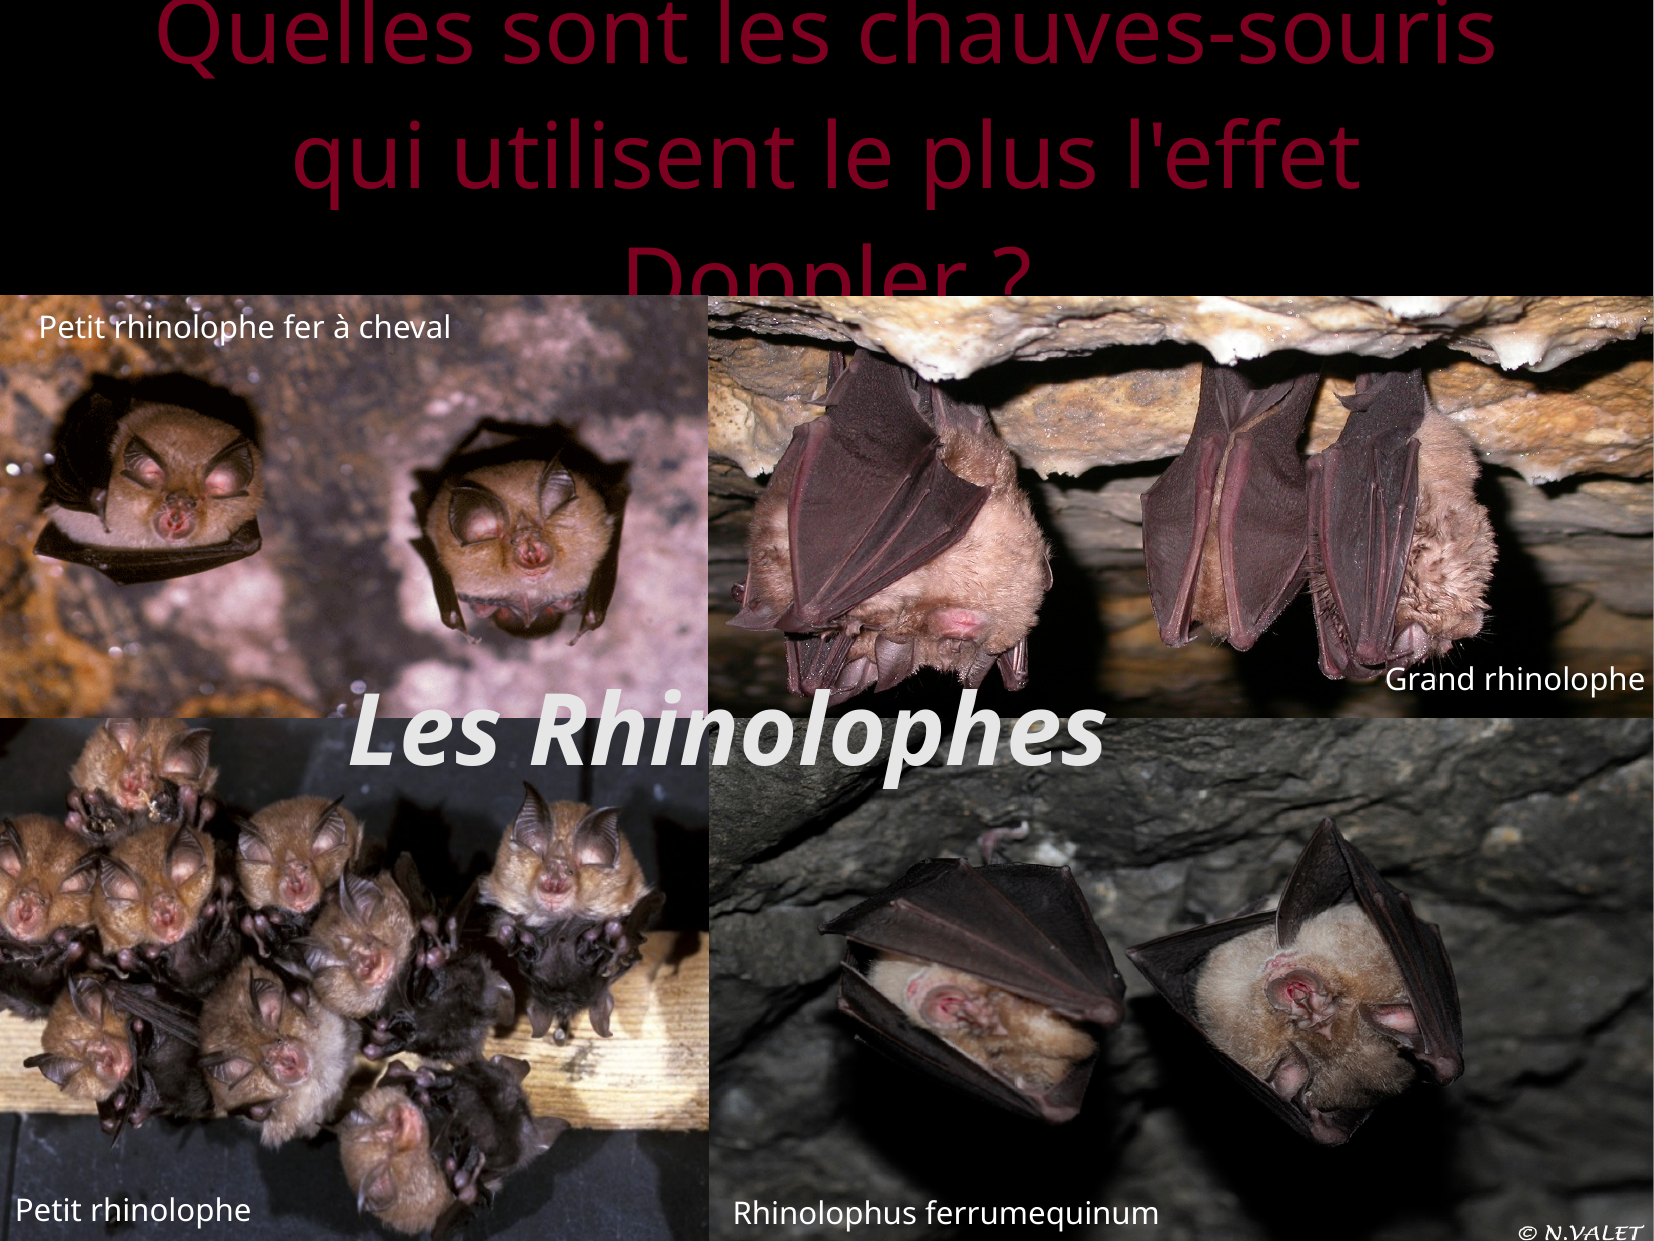

# Quelles sont les chauves-souris qui utilisent le plus l'effet Doppler ?
Petit rhinolophe fer à cheval
Grand rhinolophe
 Les Rhinolophes
Petit rhinolophe
Rhinolophus ferrumequinum